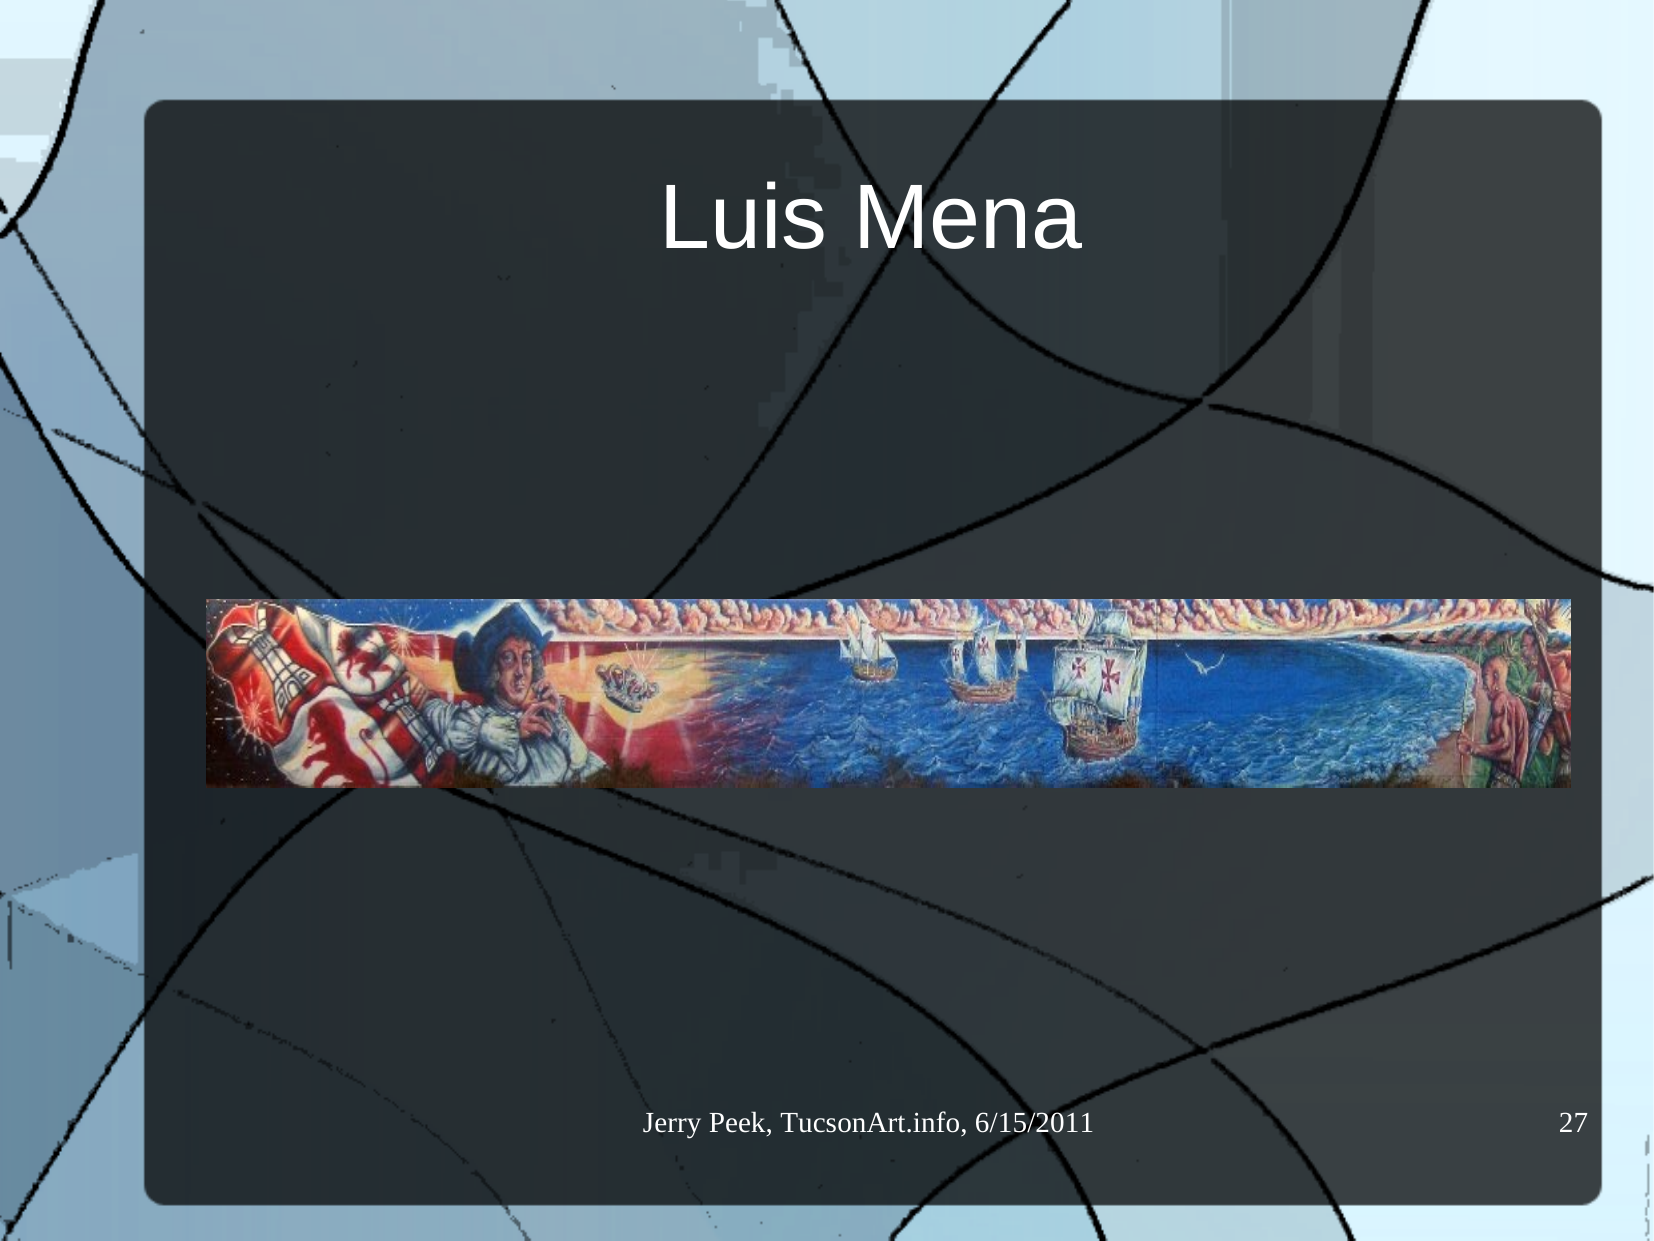

# Luis Mena
Jerry Peek, TucsonArt.info, 6/15/2011
27